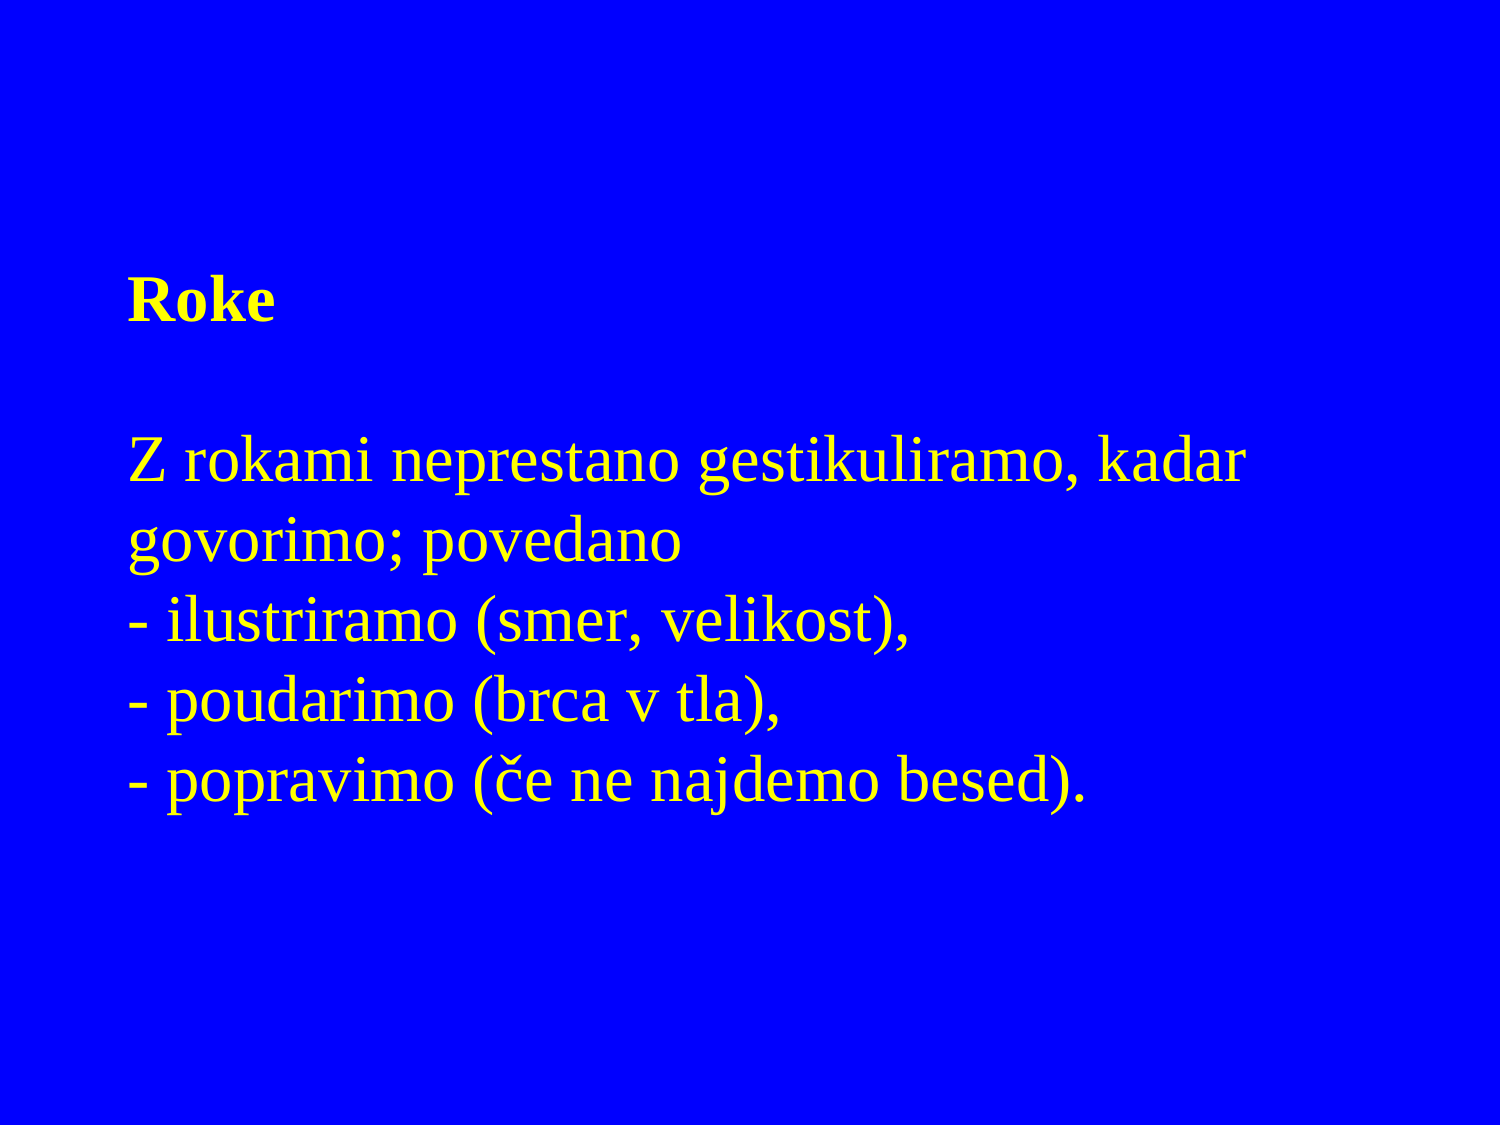

# Roke   Z rokami neprestano gestikuliramo, kadar govorimo; povedano - ilustriramo (smer, velikost), - poudarimo (brca v tla), - popravimo (če ne najdemo besed).